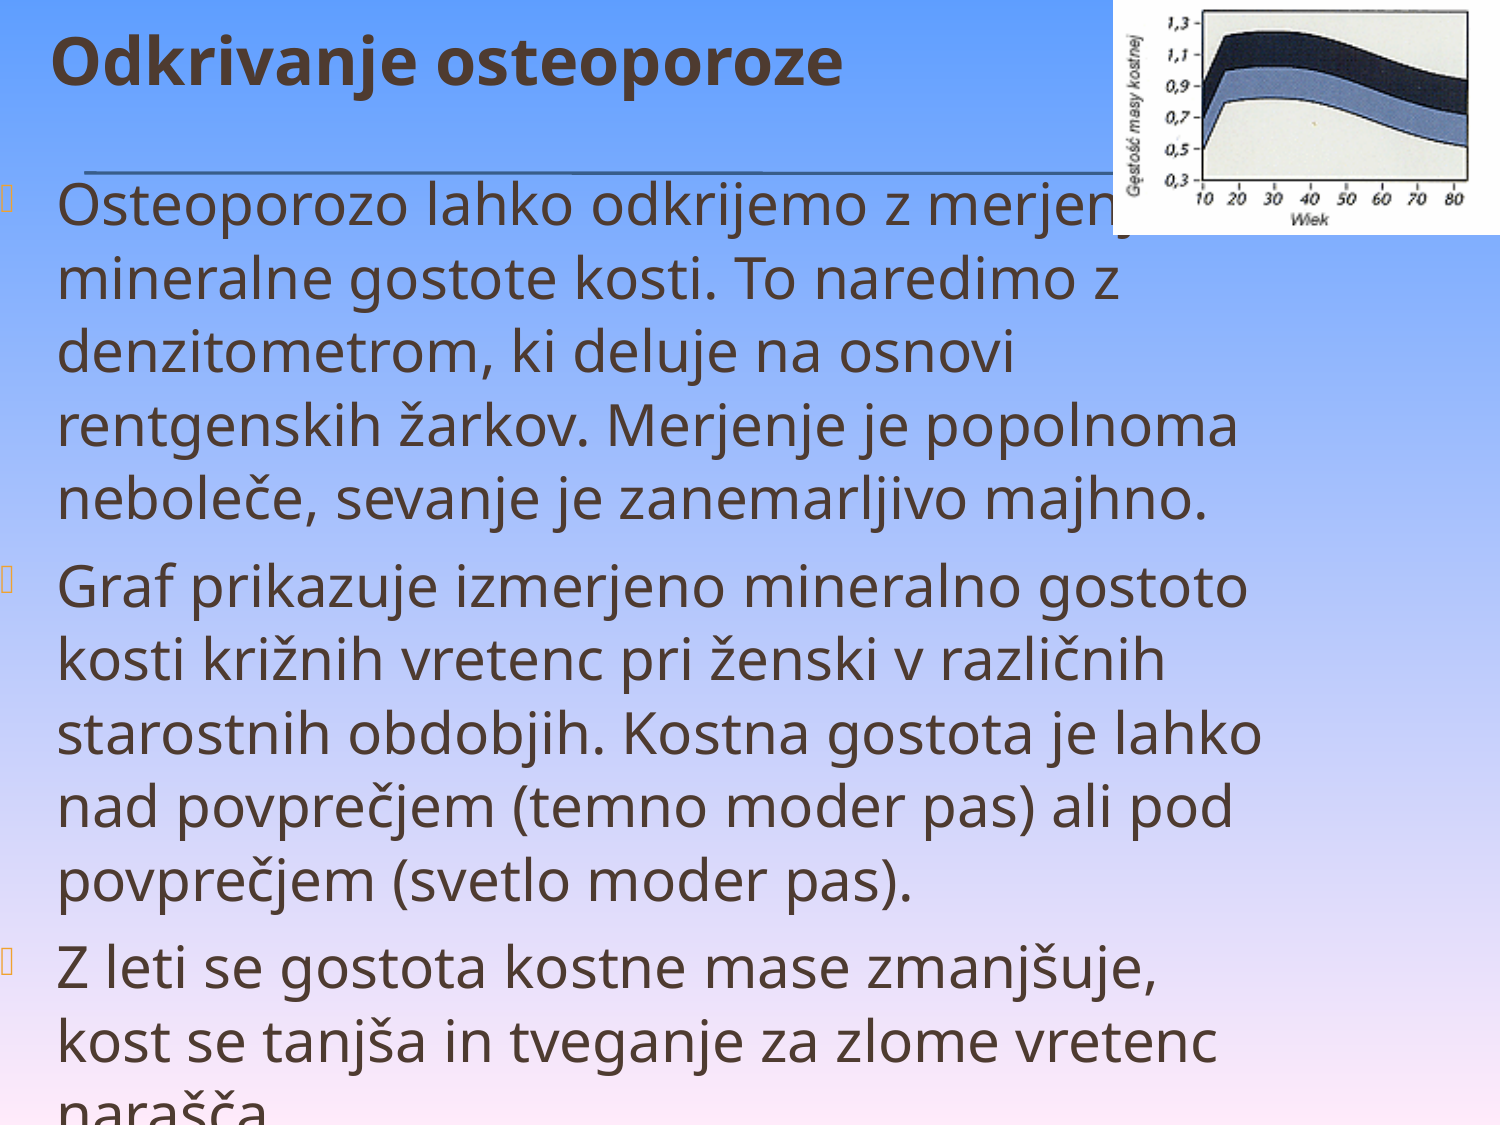

# Odkrivanje osteoporoze
Osteoporozo lahko odkrijemo z merjenjem mineralne gostote kosti. To naredimo z denzitometrom, ki deluje na osnovi rentgenskih žarkov. Merjenje je popolnoma neboleče, sevanje je zanemarljivo majhno.
Graf prikazuje izmerjeno mineralno gostoto kosti križnih vretenc pri ženski v različnih starostnih obdobjih. Kostna gostota je lahko nad povprečjem (temno moder pas) ali pod povprečjem (svetlo moder pas).
Z leti se gostota kostne mase zmanjšuje, kost se tanjša in tveganje za zlome vretenc narašča.